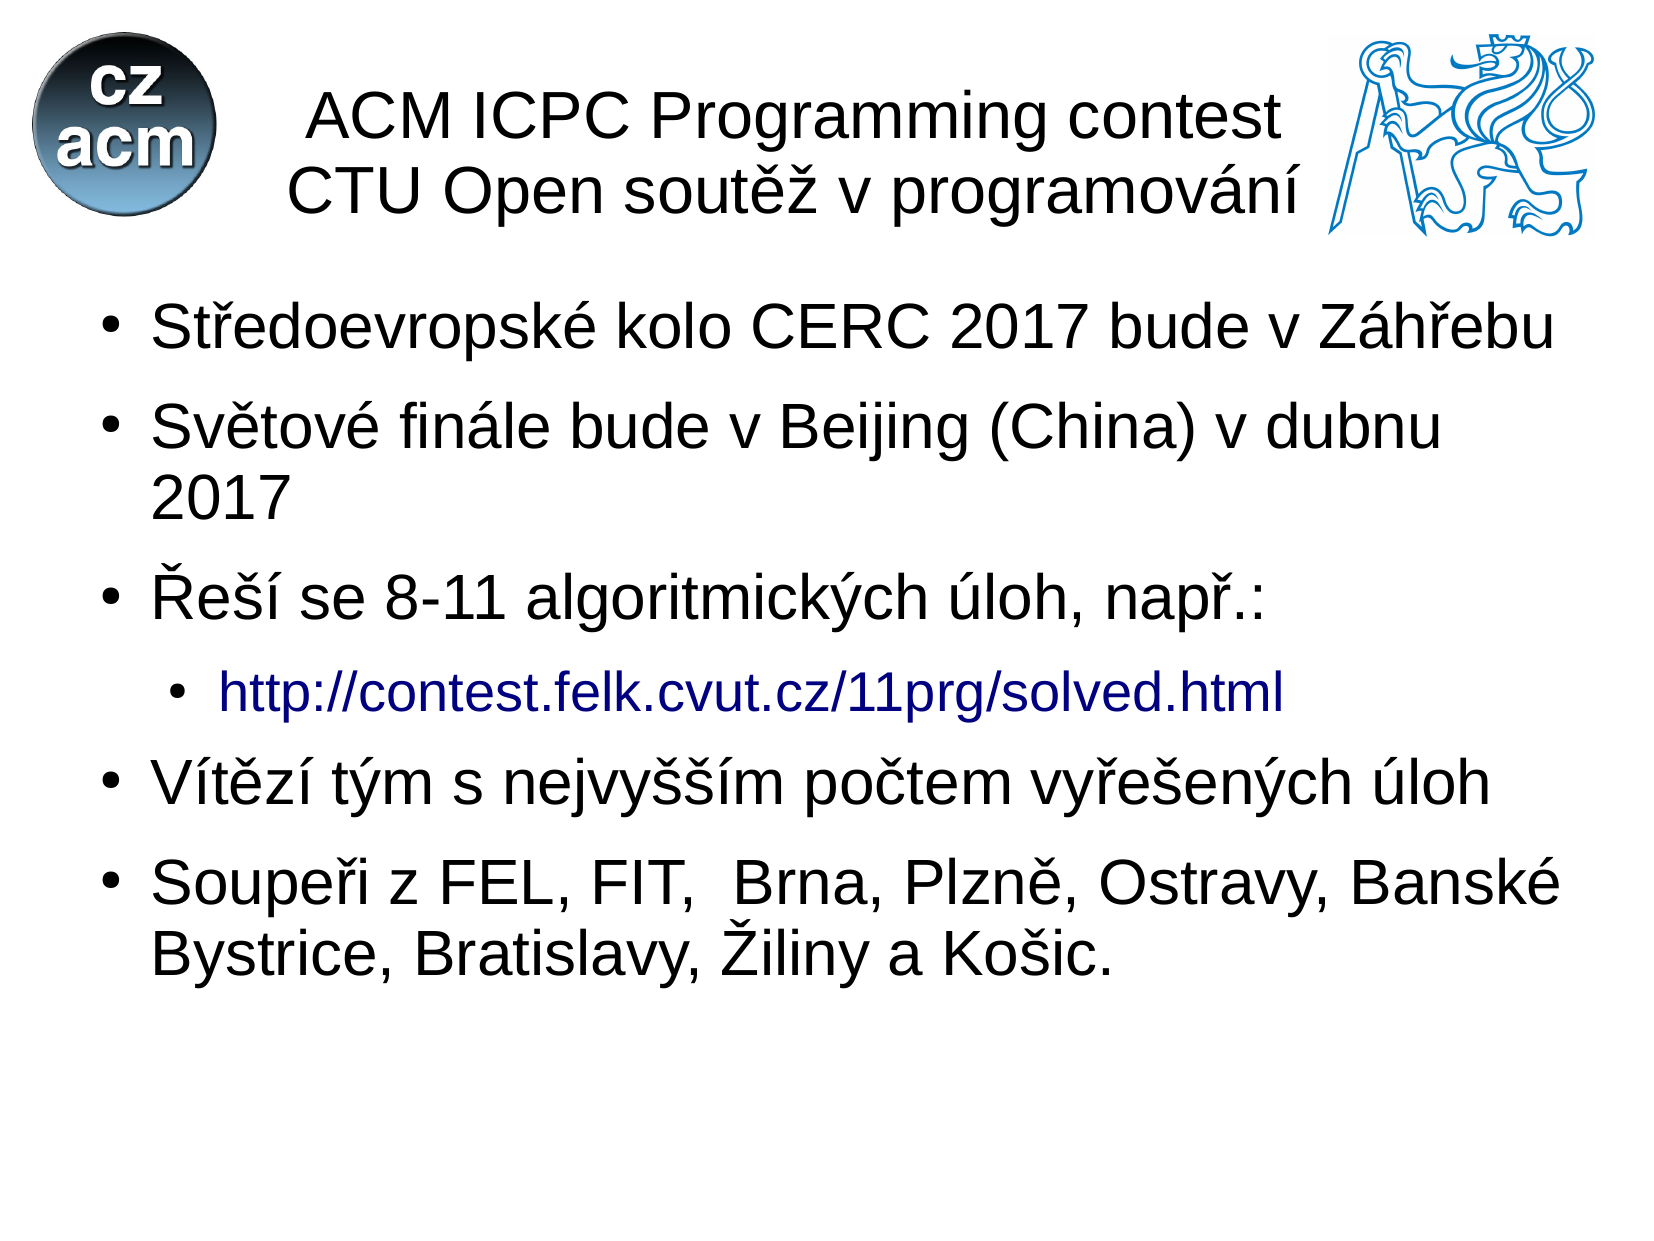

ACM ICPC Programming contest
CTU Open soutěž v programování
# Středoevropské kolo CERC 2017 bude v Záhřebu
Světové finále bude v Beijing (China) v dubnu 2017
Řeší se 8-11 algoritmických úloh, např.:
http://contest.felk.cvut.cz/11prg/solved.html
Vítězí tým s nejvyšším počtem vyřešených úloh
Soupeři z FEL, FIT, Brna, Plzně, Ostravy, Banské Bystrice, Bratislavy, Žiliny a Košic.